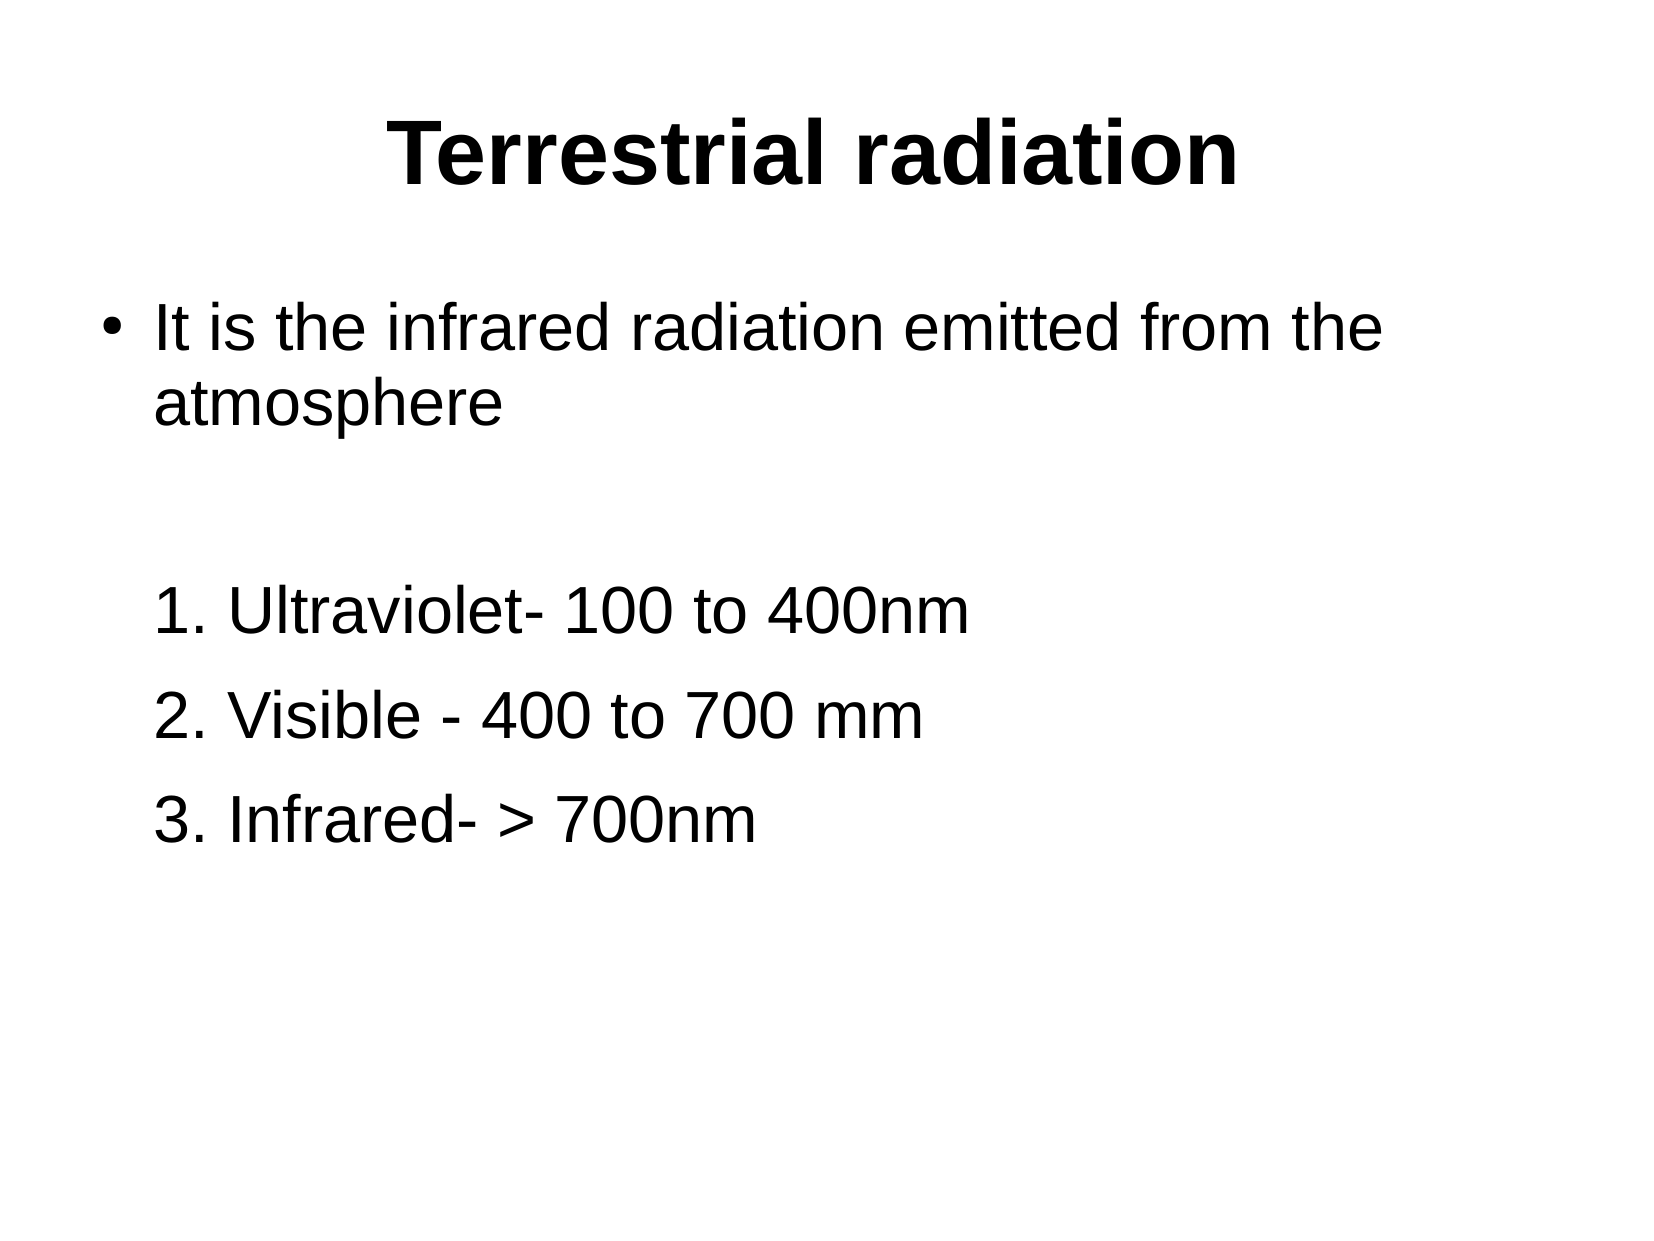

# Terrestrial radiation
It is the infrared radiation emitted from the atmosphere
1. Ultraviolet- 100 to 400nm
2. Visible - 400 to 700 mm
3. Infrared- > 700nm